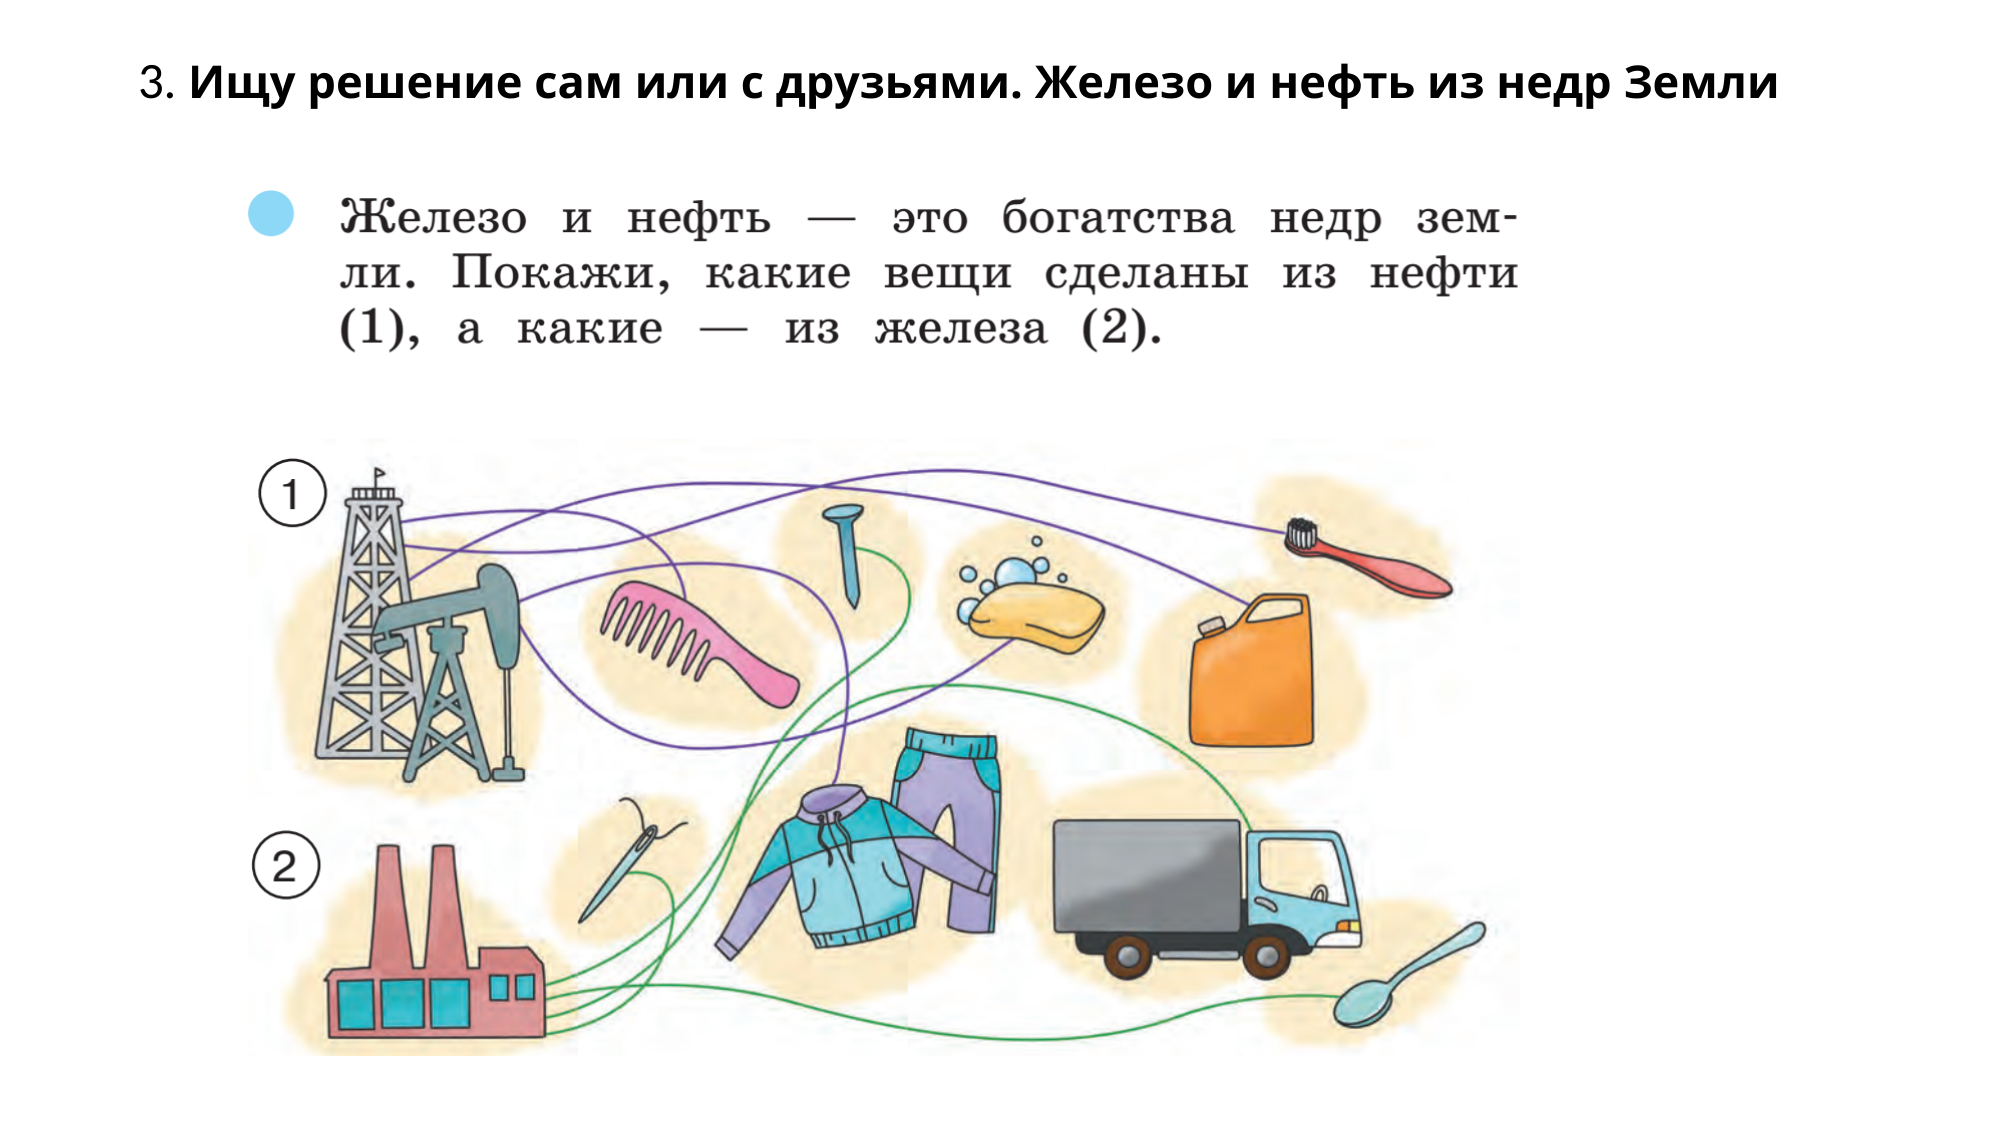

# 3. Ищу решение сам или с друзьями. Железо и нефть из недр Земли